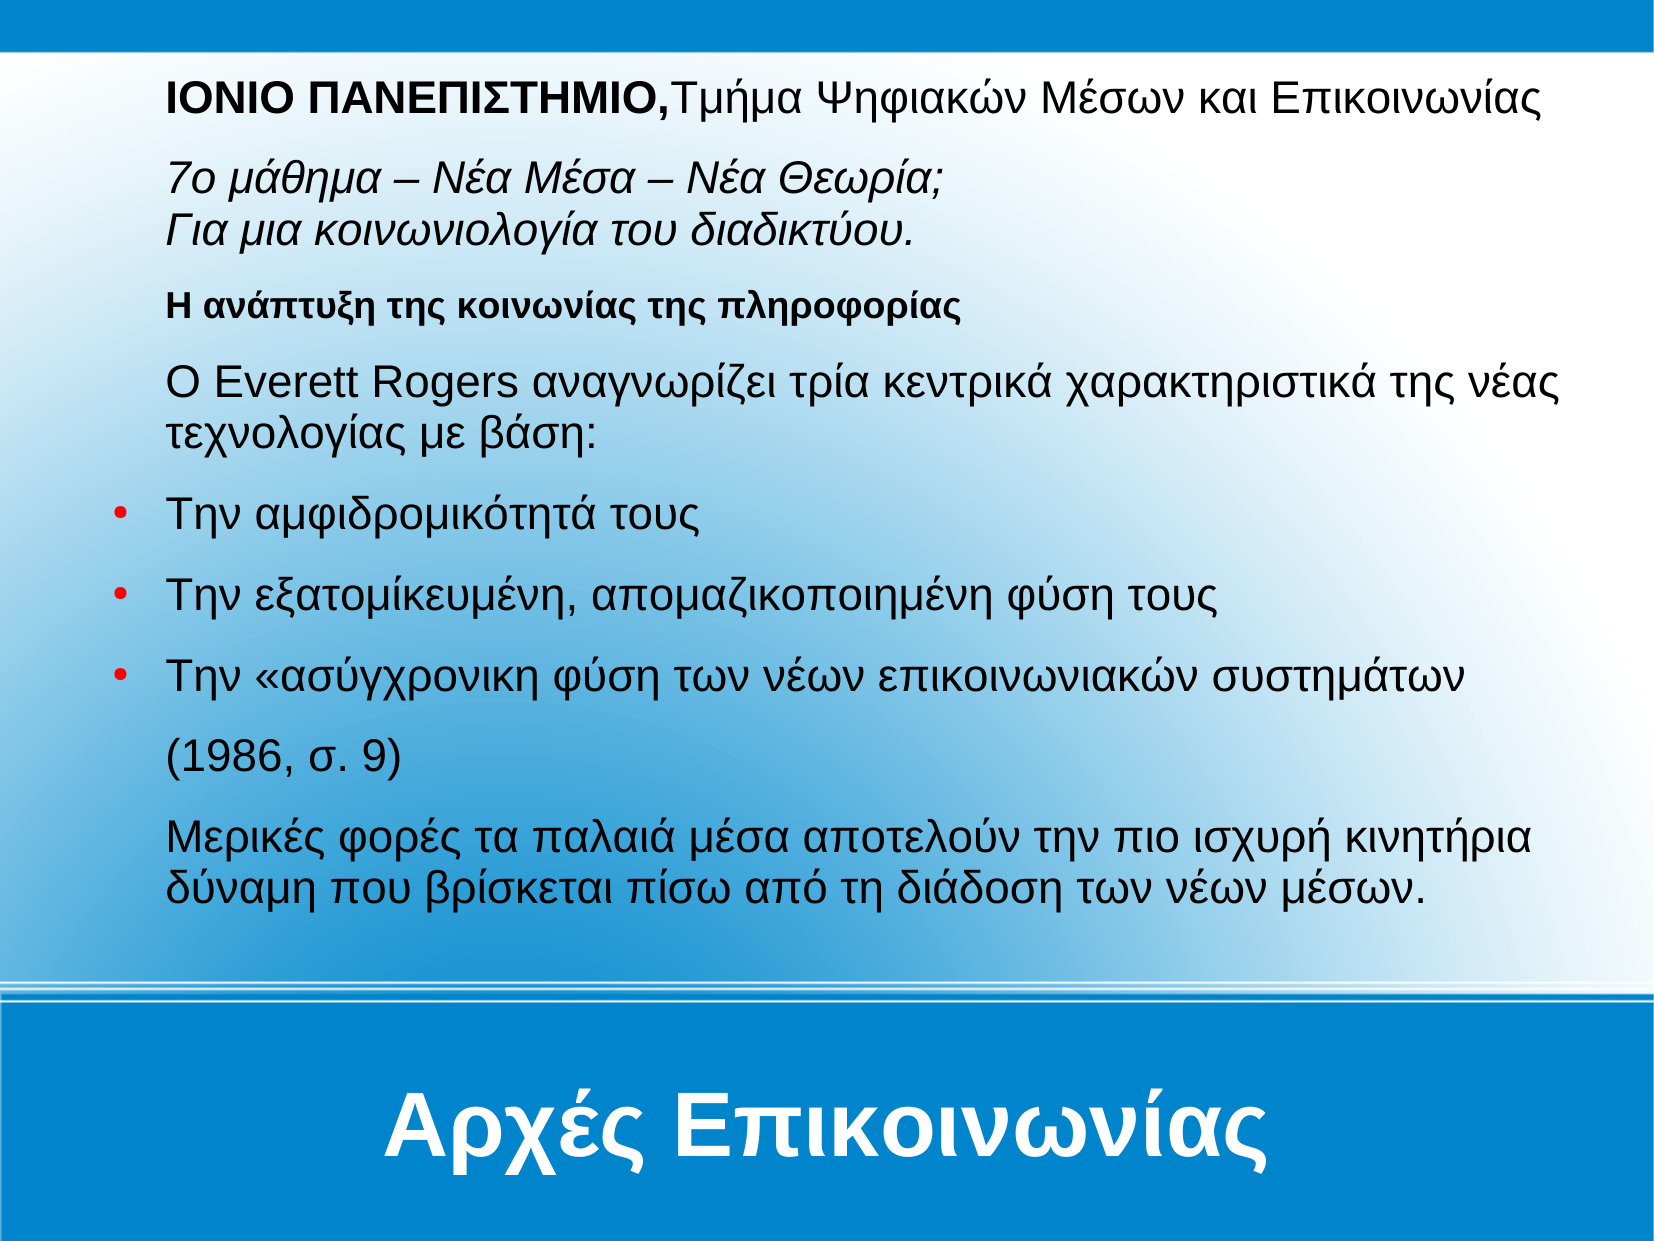

ΙΟΝΙΟ ΠΑΝΕΠΙΣΤΗΜΙΟ,Τμήμα Ψηφιακών Μέσων και Επικοινωνίας
7ο μάθημα – Νέα Μέσα – Νέα Θεωρία;
Για μια κοινωνιολογία του διαδικτύου.
Η ανάπτυξη της κοινωνίας της πληροφορίας
Ο Everett Rogers αναγνωρίζει τρία κεντρικά χαρακτηριστικά της νέας τεχνολογίας με βάση:
Την αμφιδρομικότητά τους
Την εξατομίκευμένη, απομαζικοποιημένη φύση τους
Την «ασύγχρονικη φύση των νέων επικοινωνιακών συστημάτων
(1986, σ. 9)
Μερικές φορές τα παλαιά μέσα αποτελούν την πιο ισχυρή κινητήρια δύναμη που βρίσκεται πίσω από τη διάδοση των νέων μέσων.
# Αρχές Επικοινωνίας